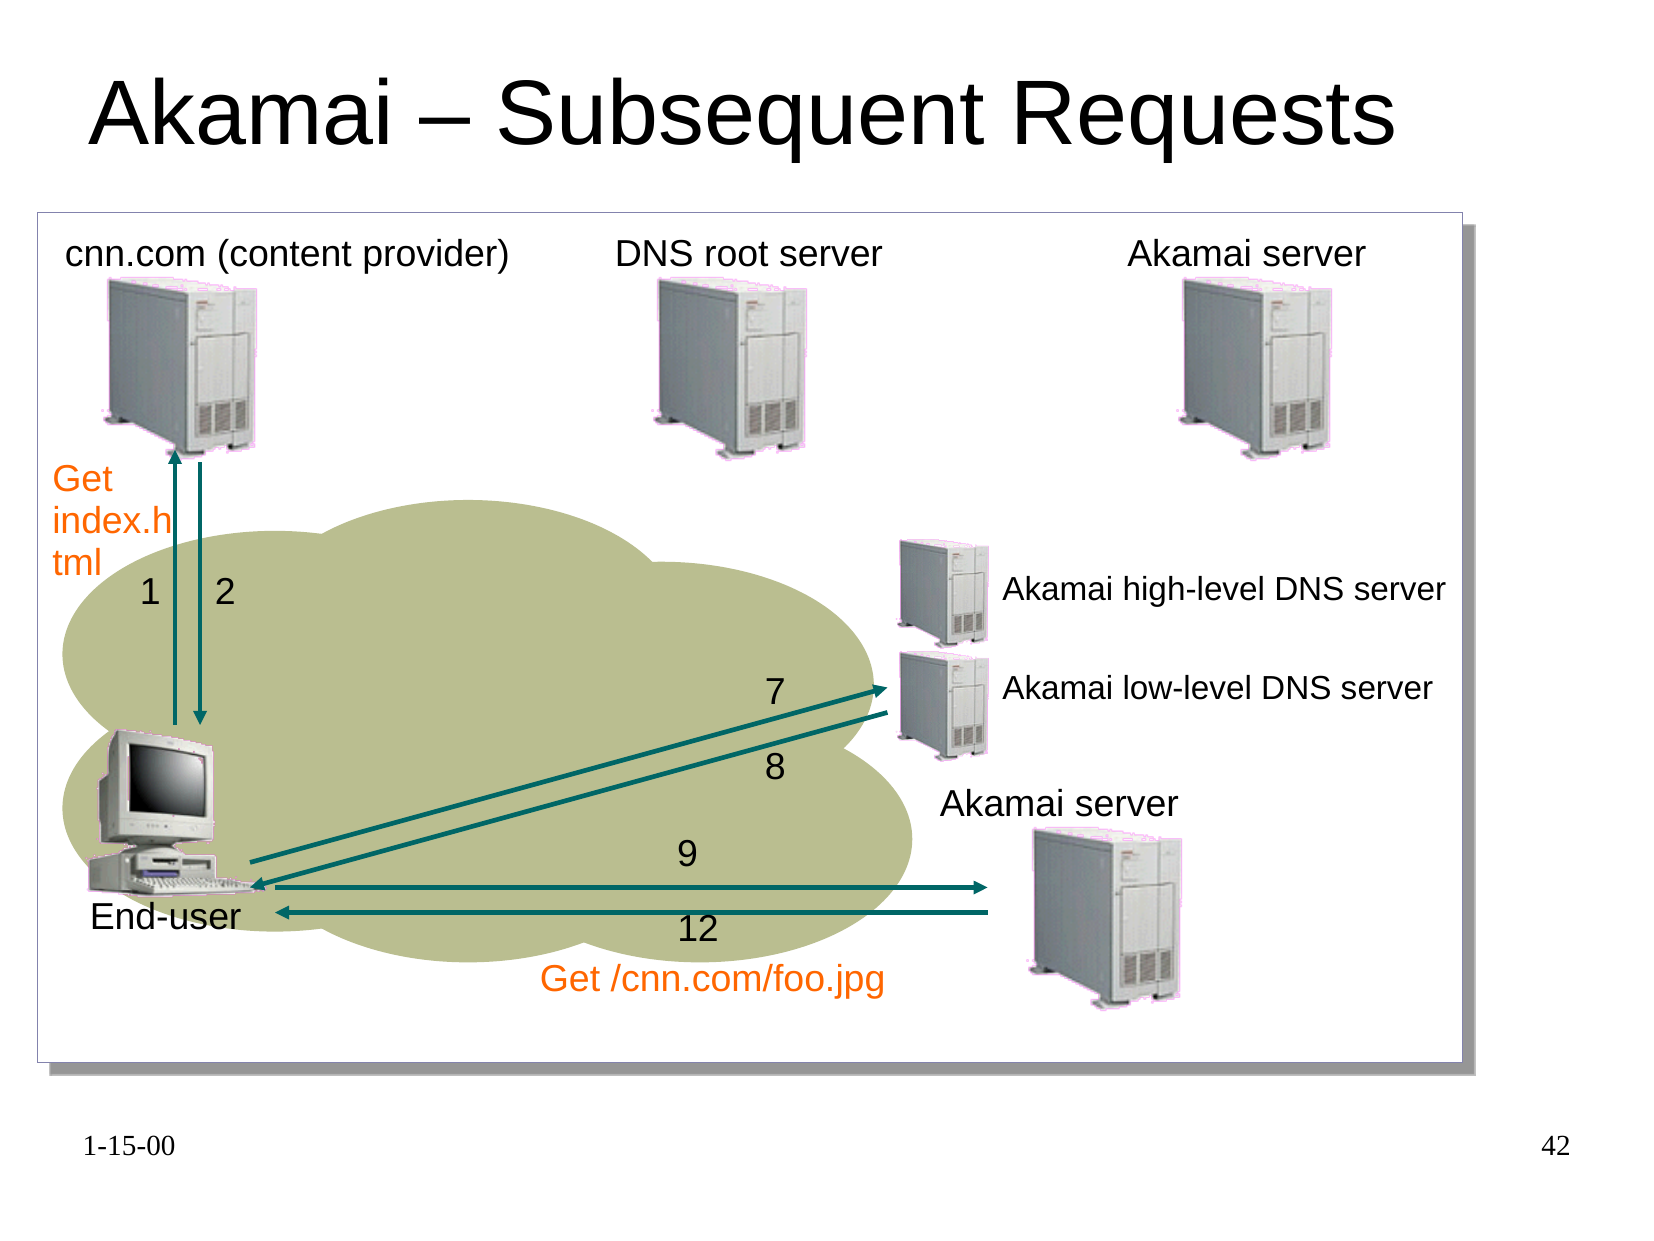

# Akamai – Subsequent Requests
cnn.com (content provider)
DNS root server
Akamai server
Get index.html
1
2
Akamai high-level DNS server
7
Akamai low-level DNS server
8
Akamai server
9
End-user
12
Get /cnn.com/foo.jpg
1-15-00
42